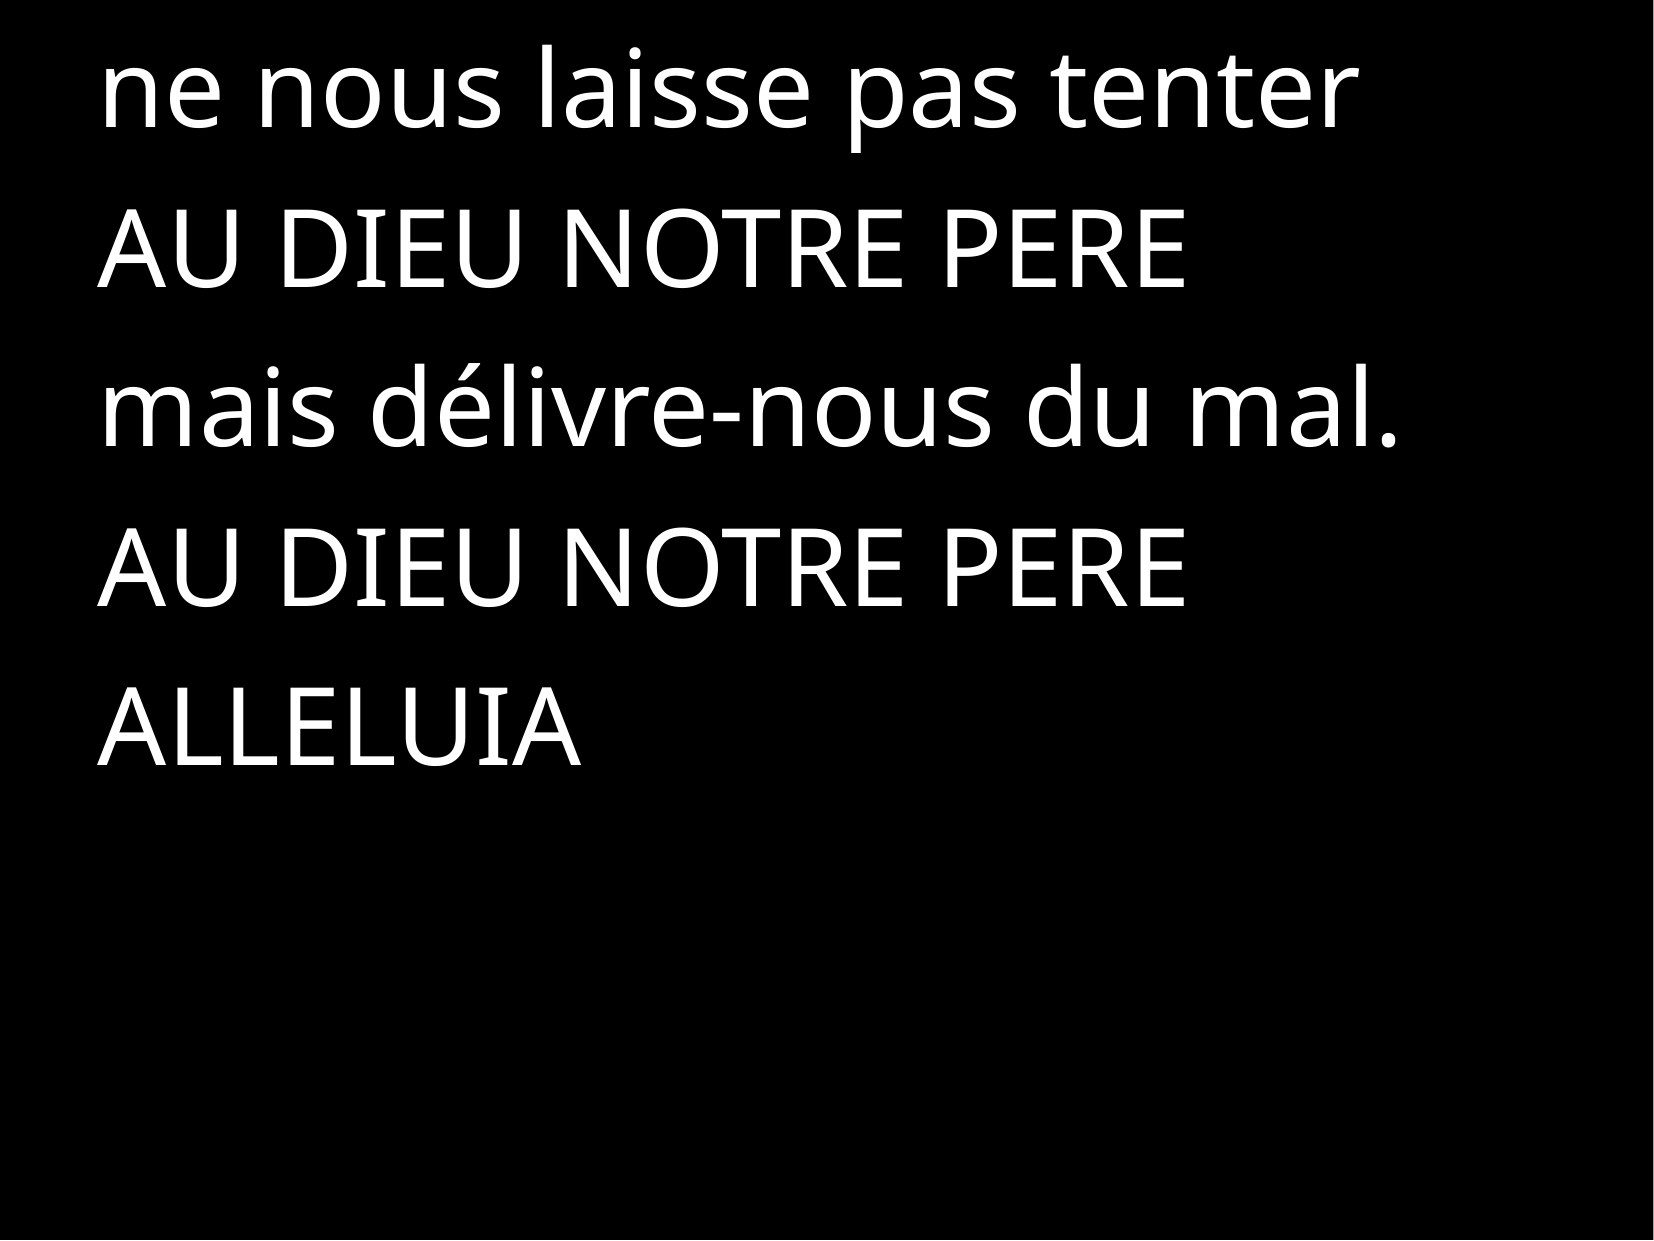

# ne nous laisse pas tenter
AU DIEU NOTRE PERE
mais délivre-nous du mal.
AU DIEU NOTRE PERE
ALLELUIA